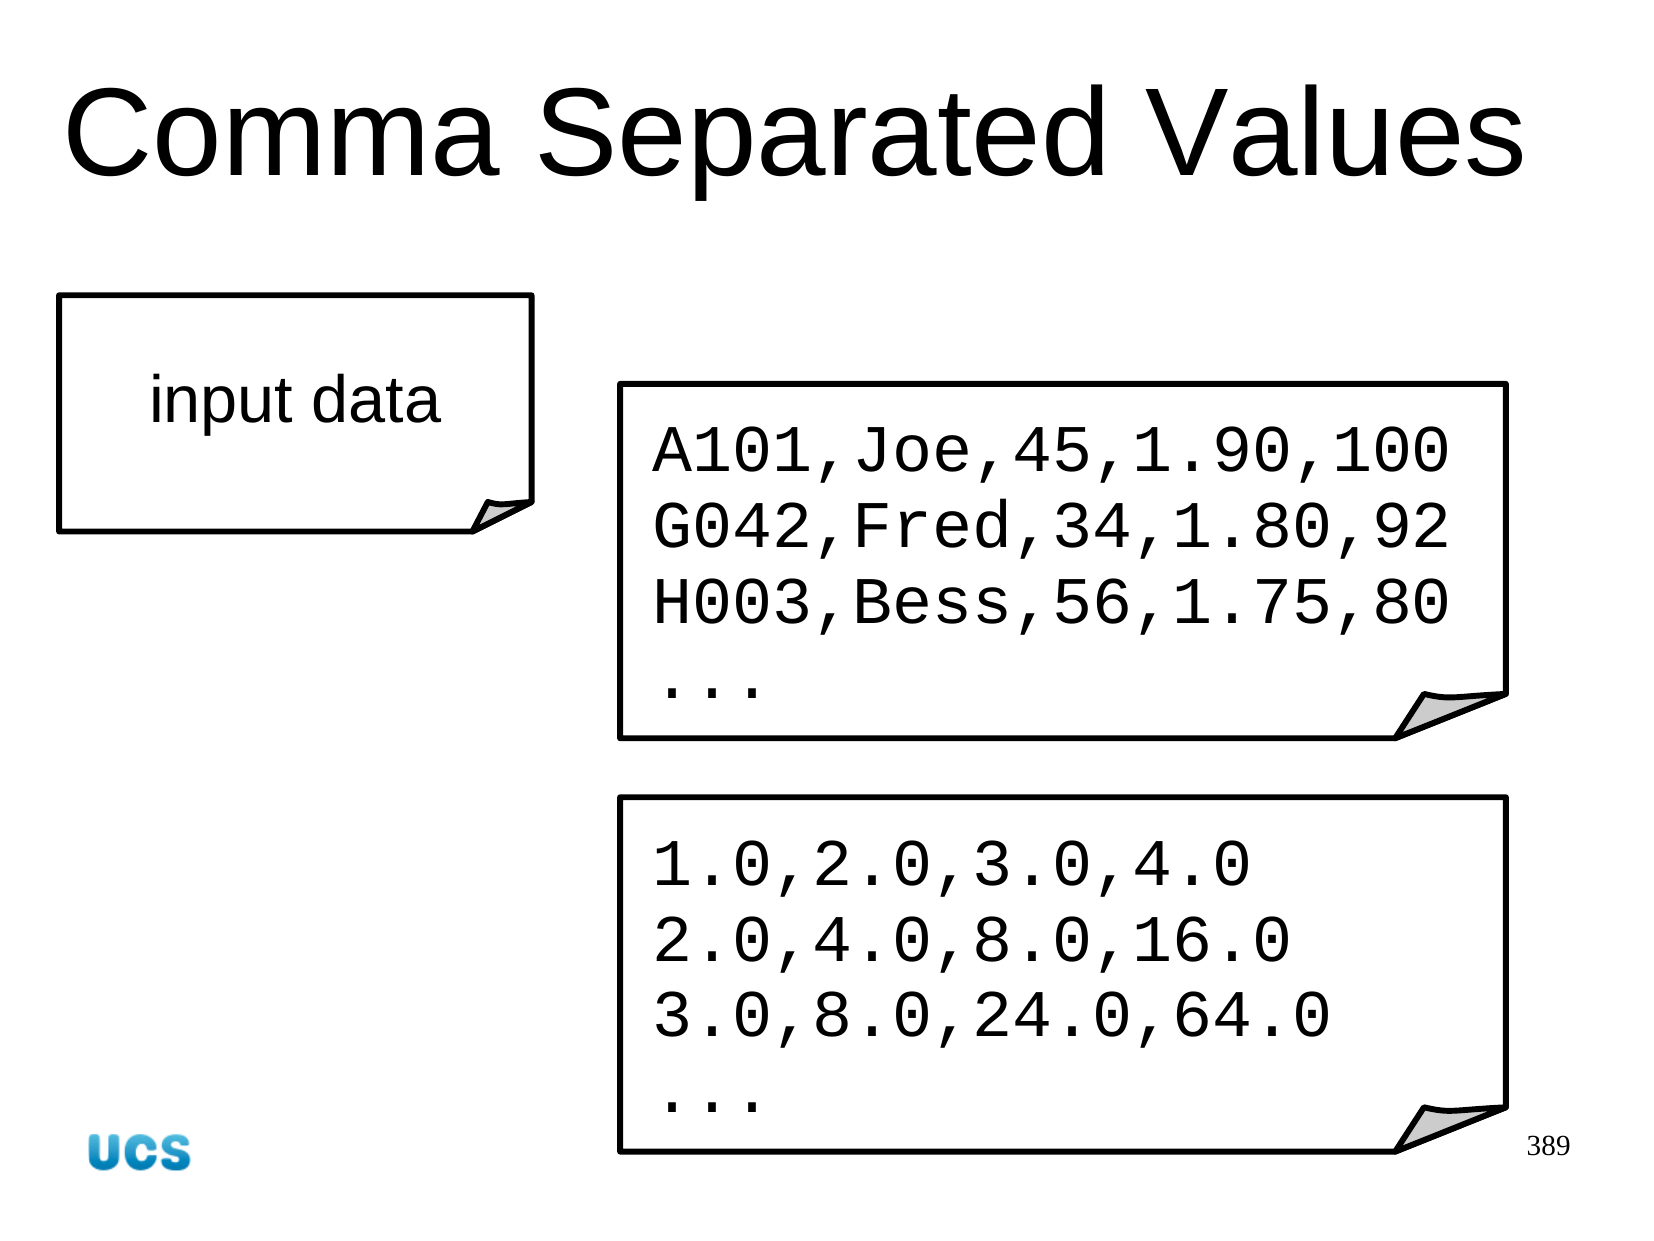

Comma Separated Values
input data
A101,Joe,45,1.90,100
G042,Fred,34,1.80,92
H003,Bess,56,1.75,80
...
1.0,2.0,3.0,4.0
2.0,4.0,8.0,16.0
3.0,8.0,24.0,64.0
...
389